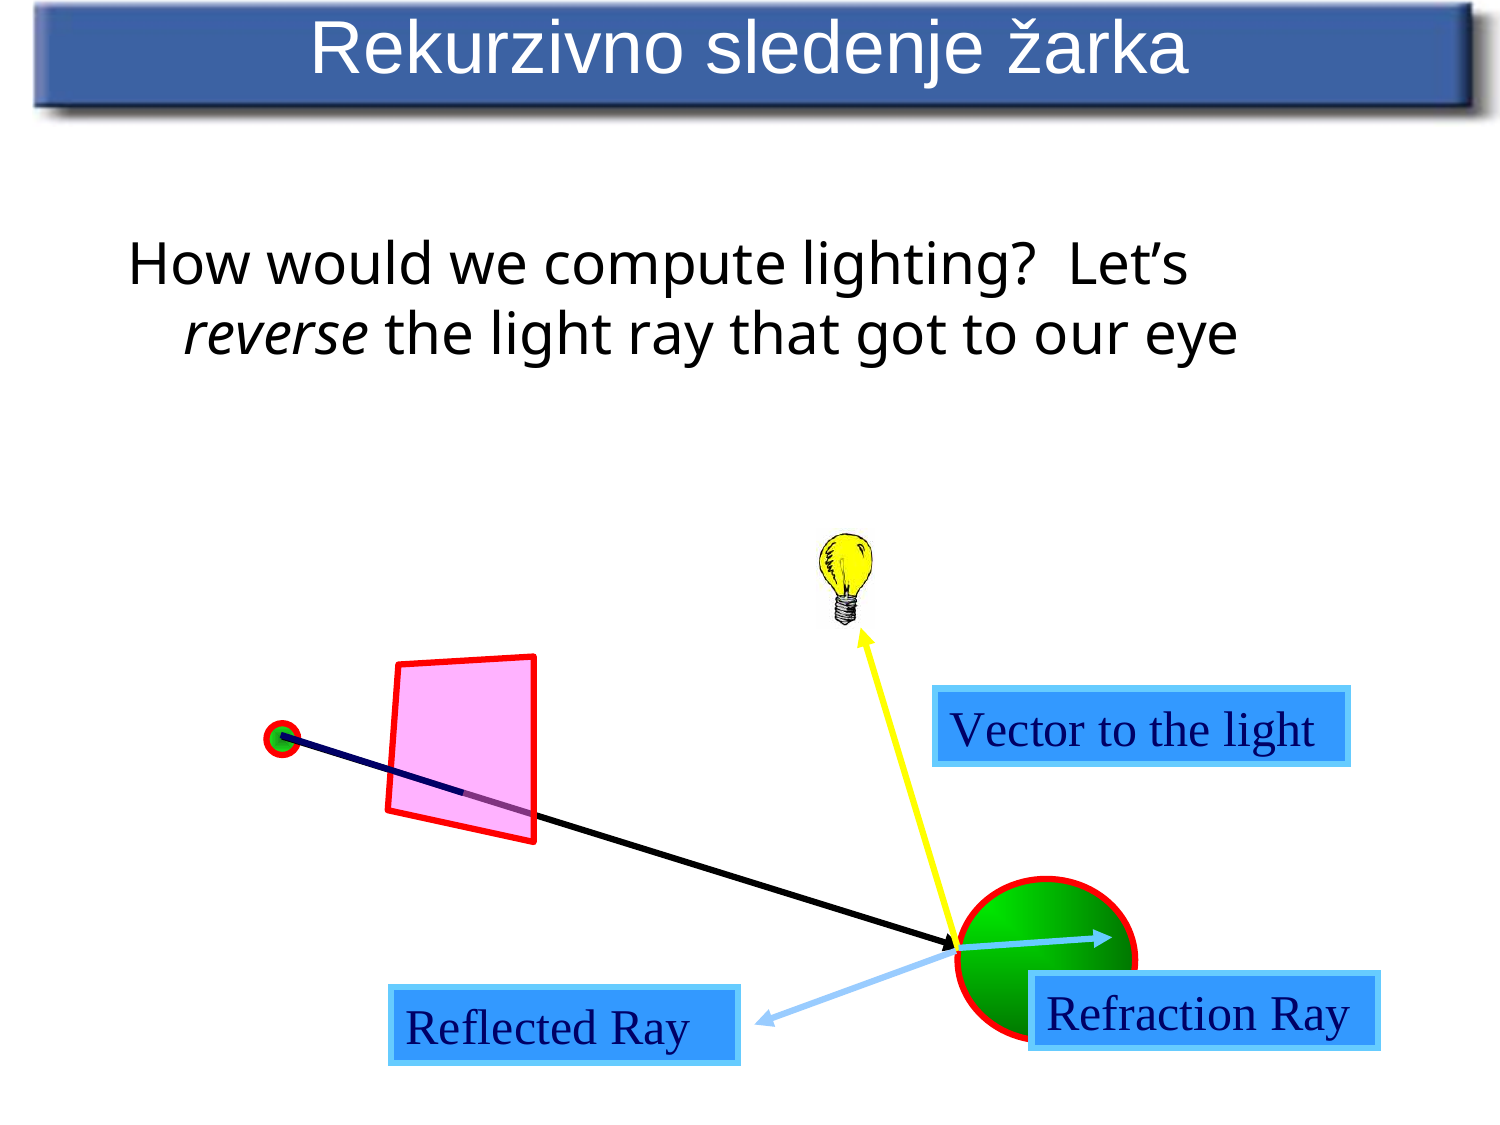

# Rekurzivno sledenje žarka
How would we compute lighting? Let’s reverse the light ray that got to our eye
Vector to the light
Refraction Ray
Reflected Ray